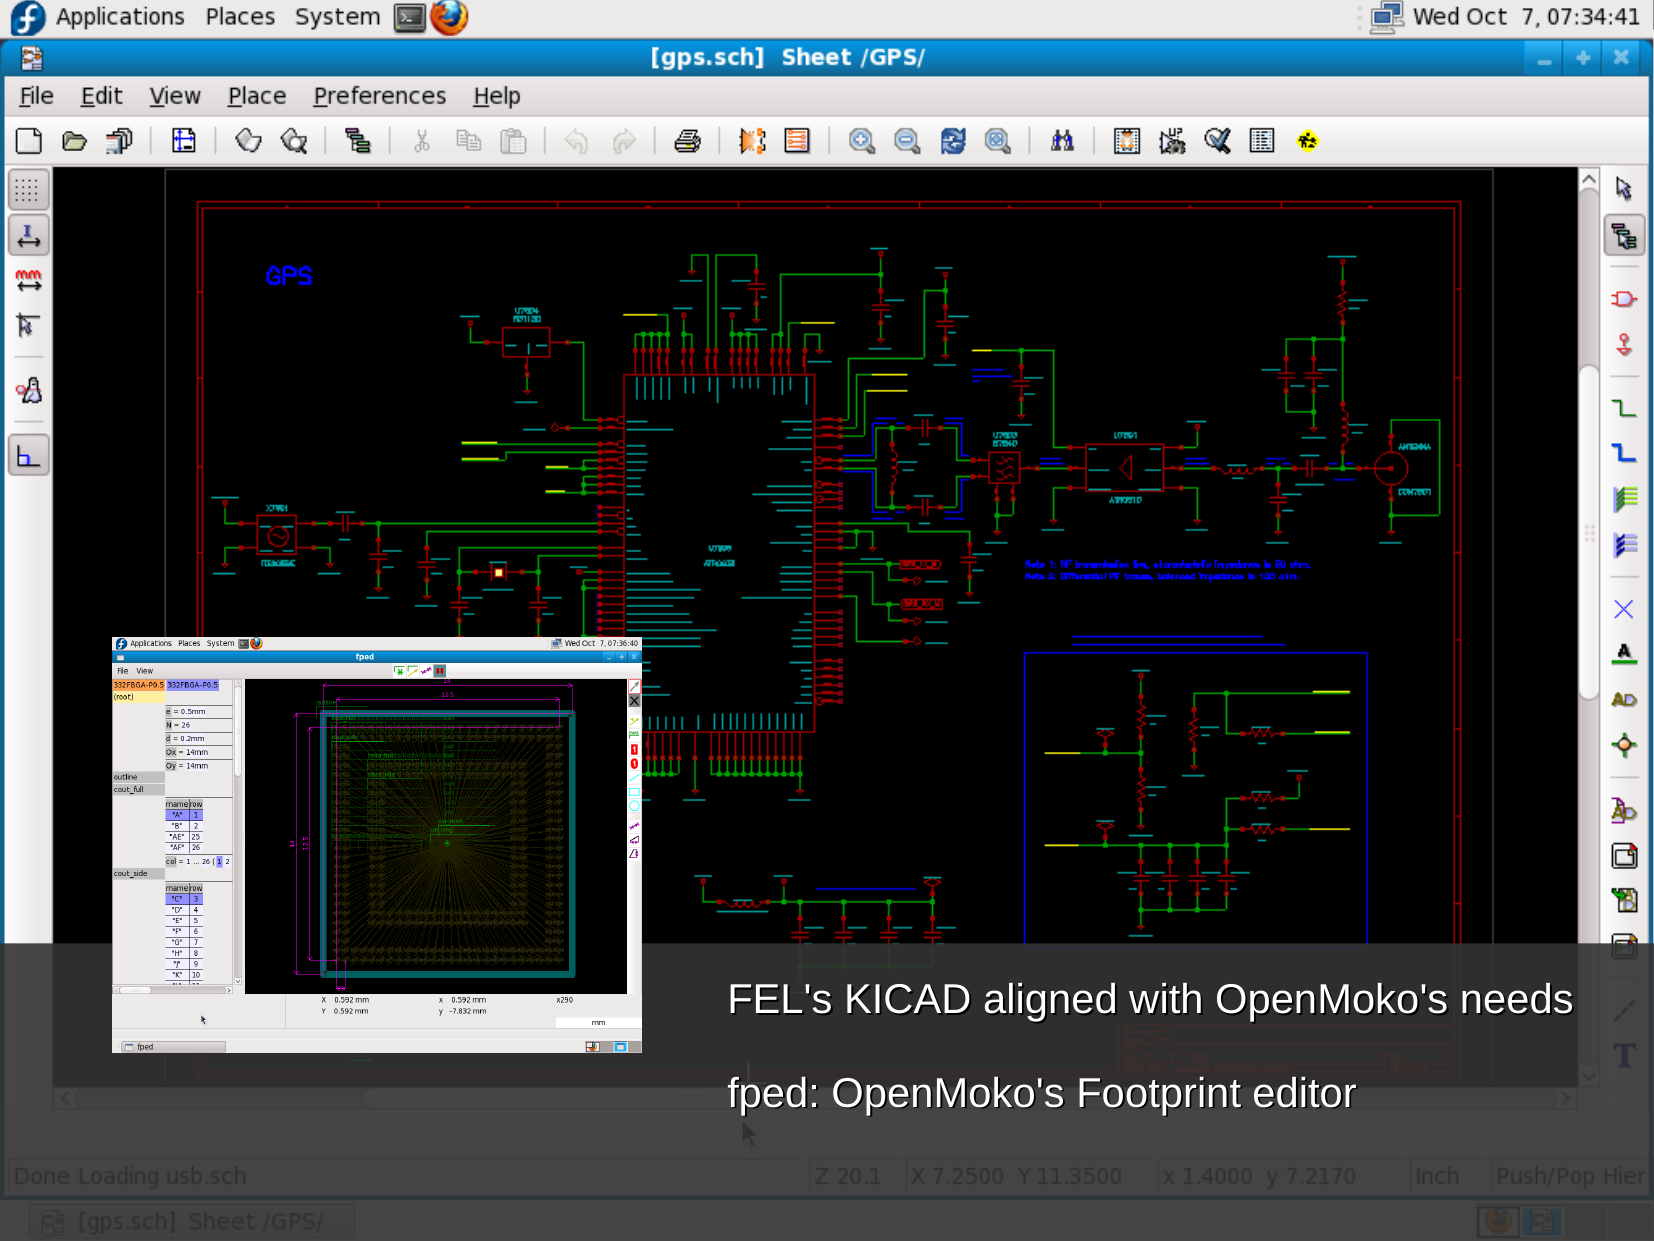

FEL's KICAD aligned with OpenMoko's needs
fped: OpenMoko's Footprint editor